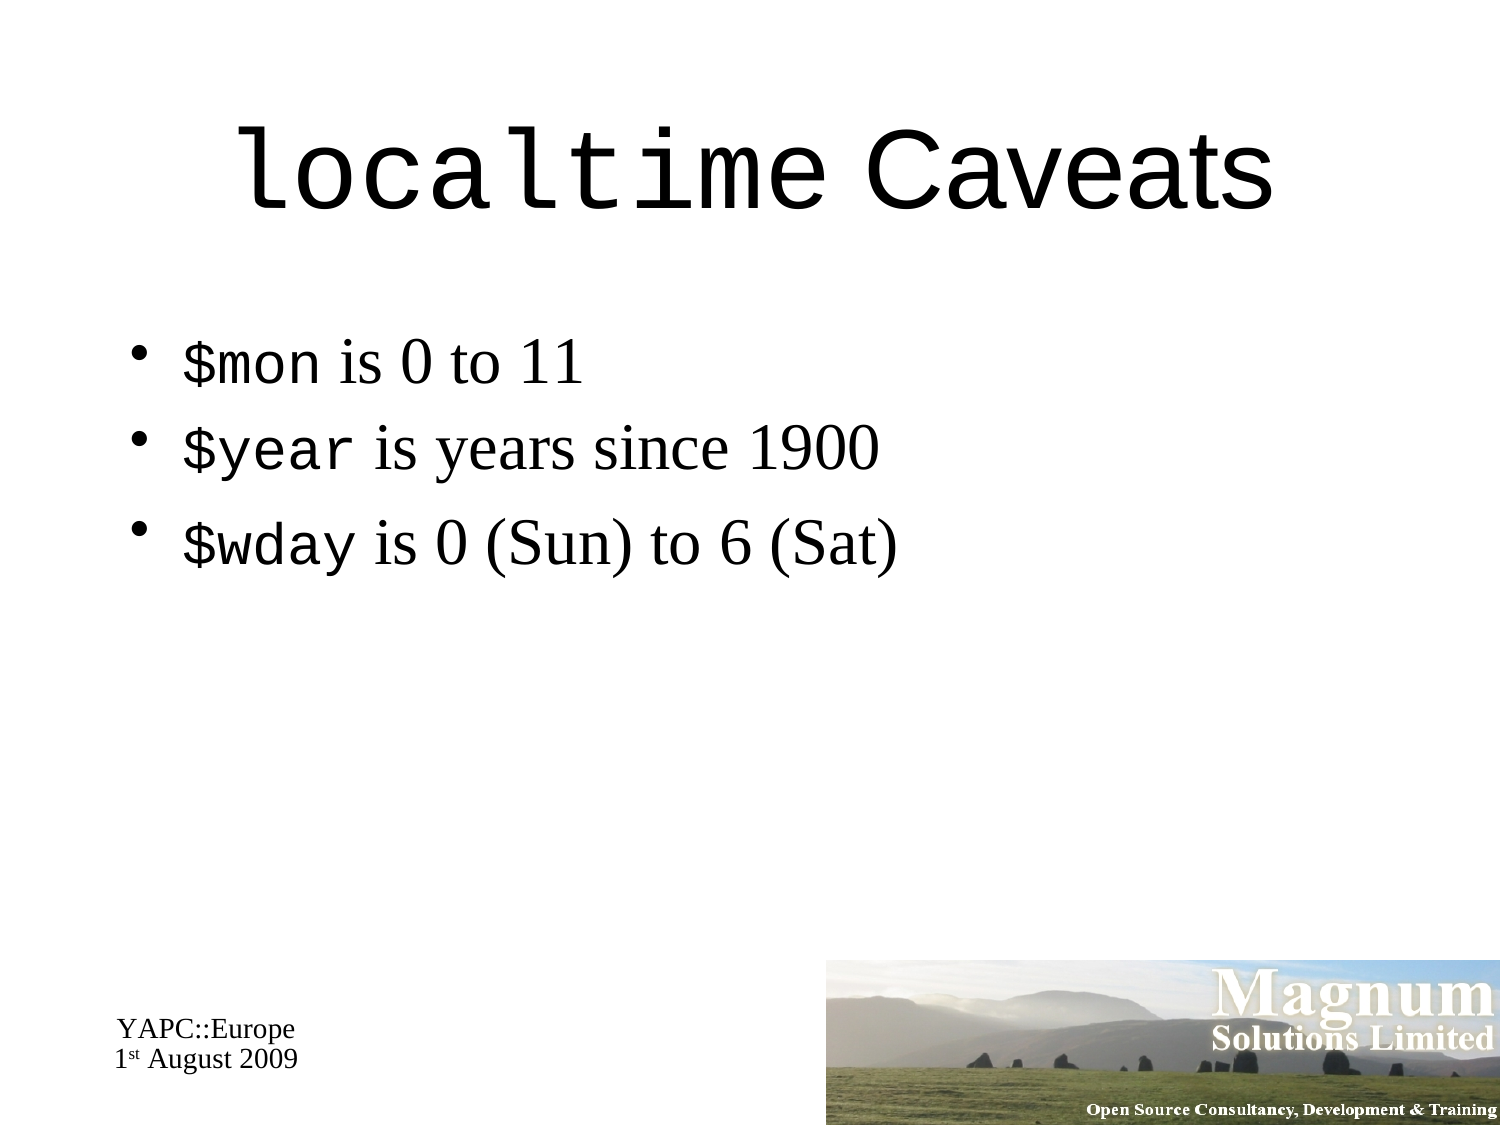

# localtime Caveats
$mon is 0 to 11
$year is years since 1900
$wday is 0 (Sun) to 6 (Sat)‏
71